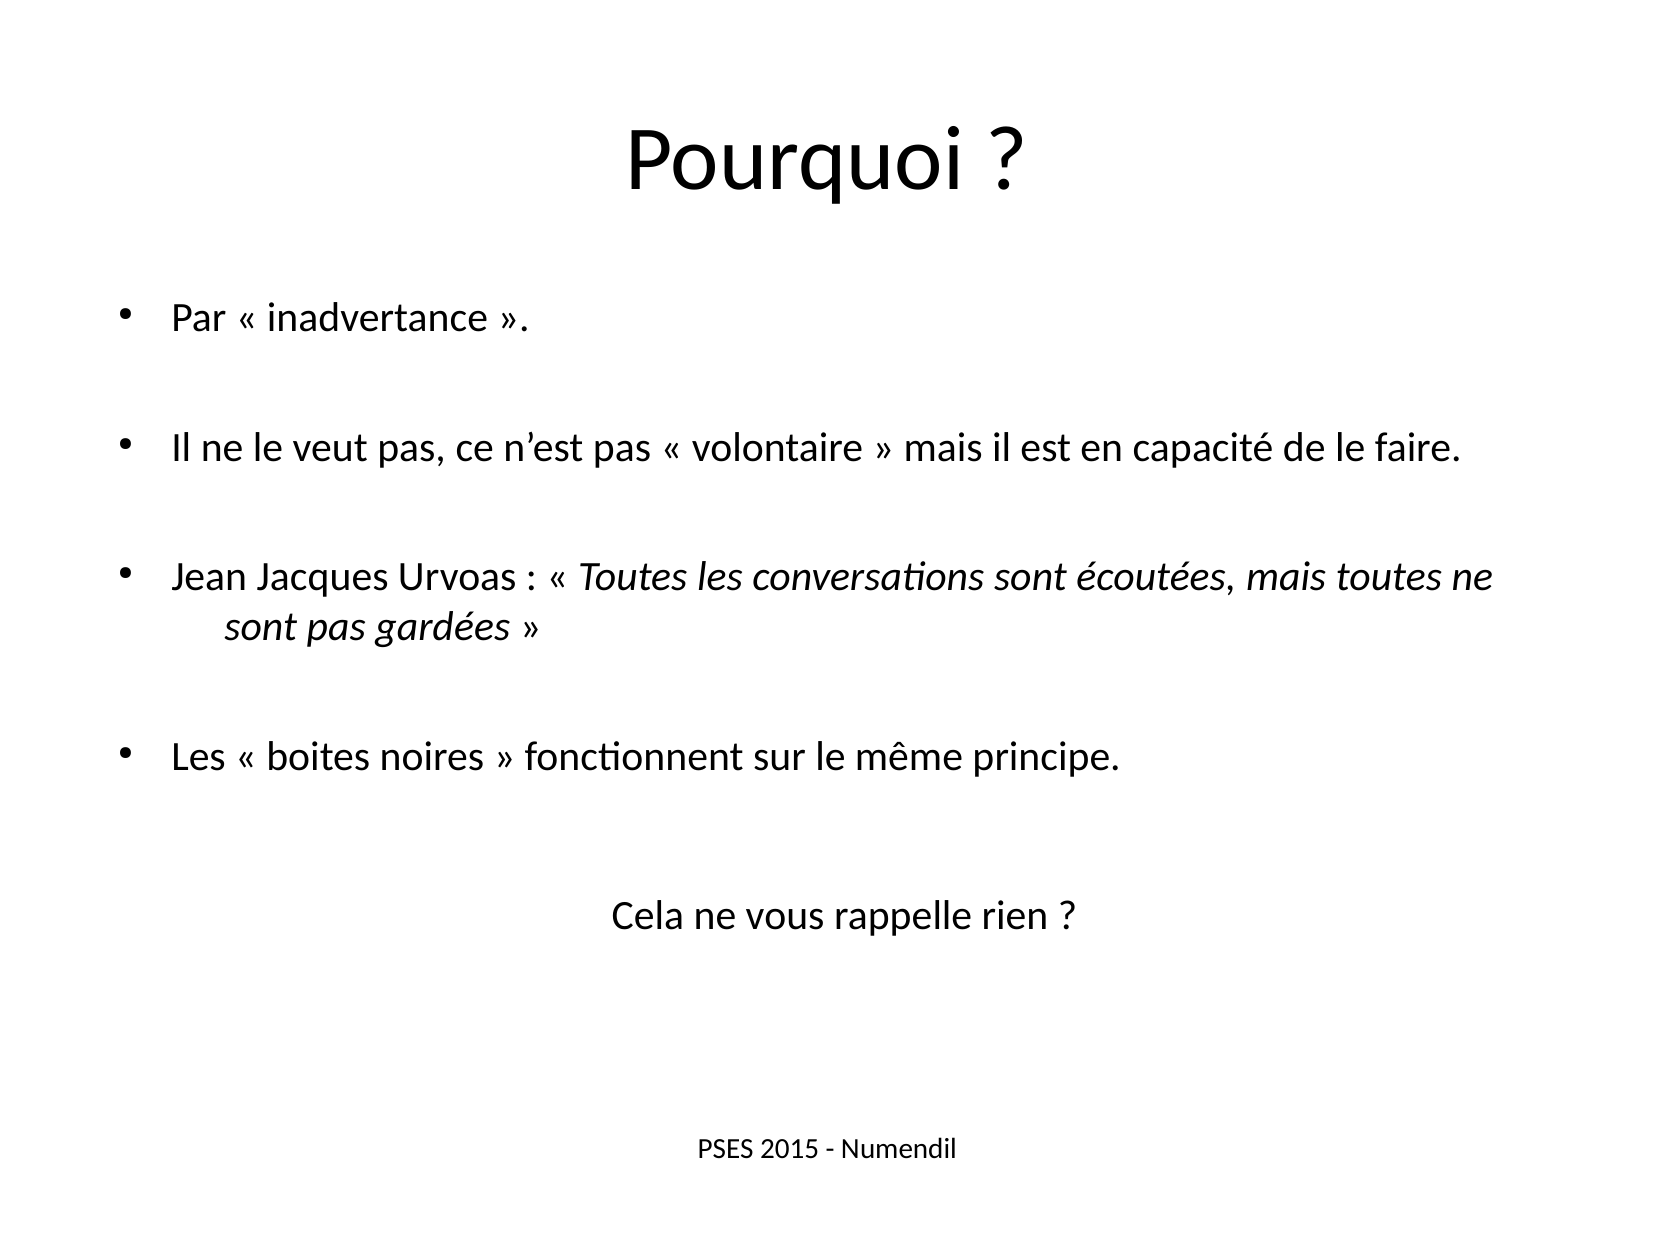

# Pourquoi ?
Par « inadvertance ».
Il ne le veut pas, ce n’est pas « volontaire » mais il est en capacité de le faire.
Jean Jacques Urvoas : « Toutes les conversations sont écoutées, mais toutes ne sont pas gardées »
Les « boites noires » fonctionnent sur le même principe.
Cela ne vous rappelle rien ?
PSES 2015 - Numendil
PSES 2015 - Numendil